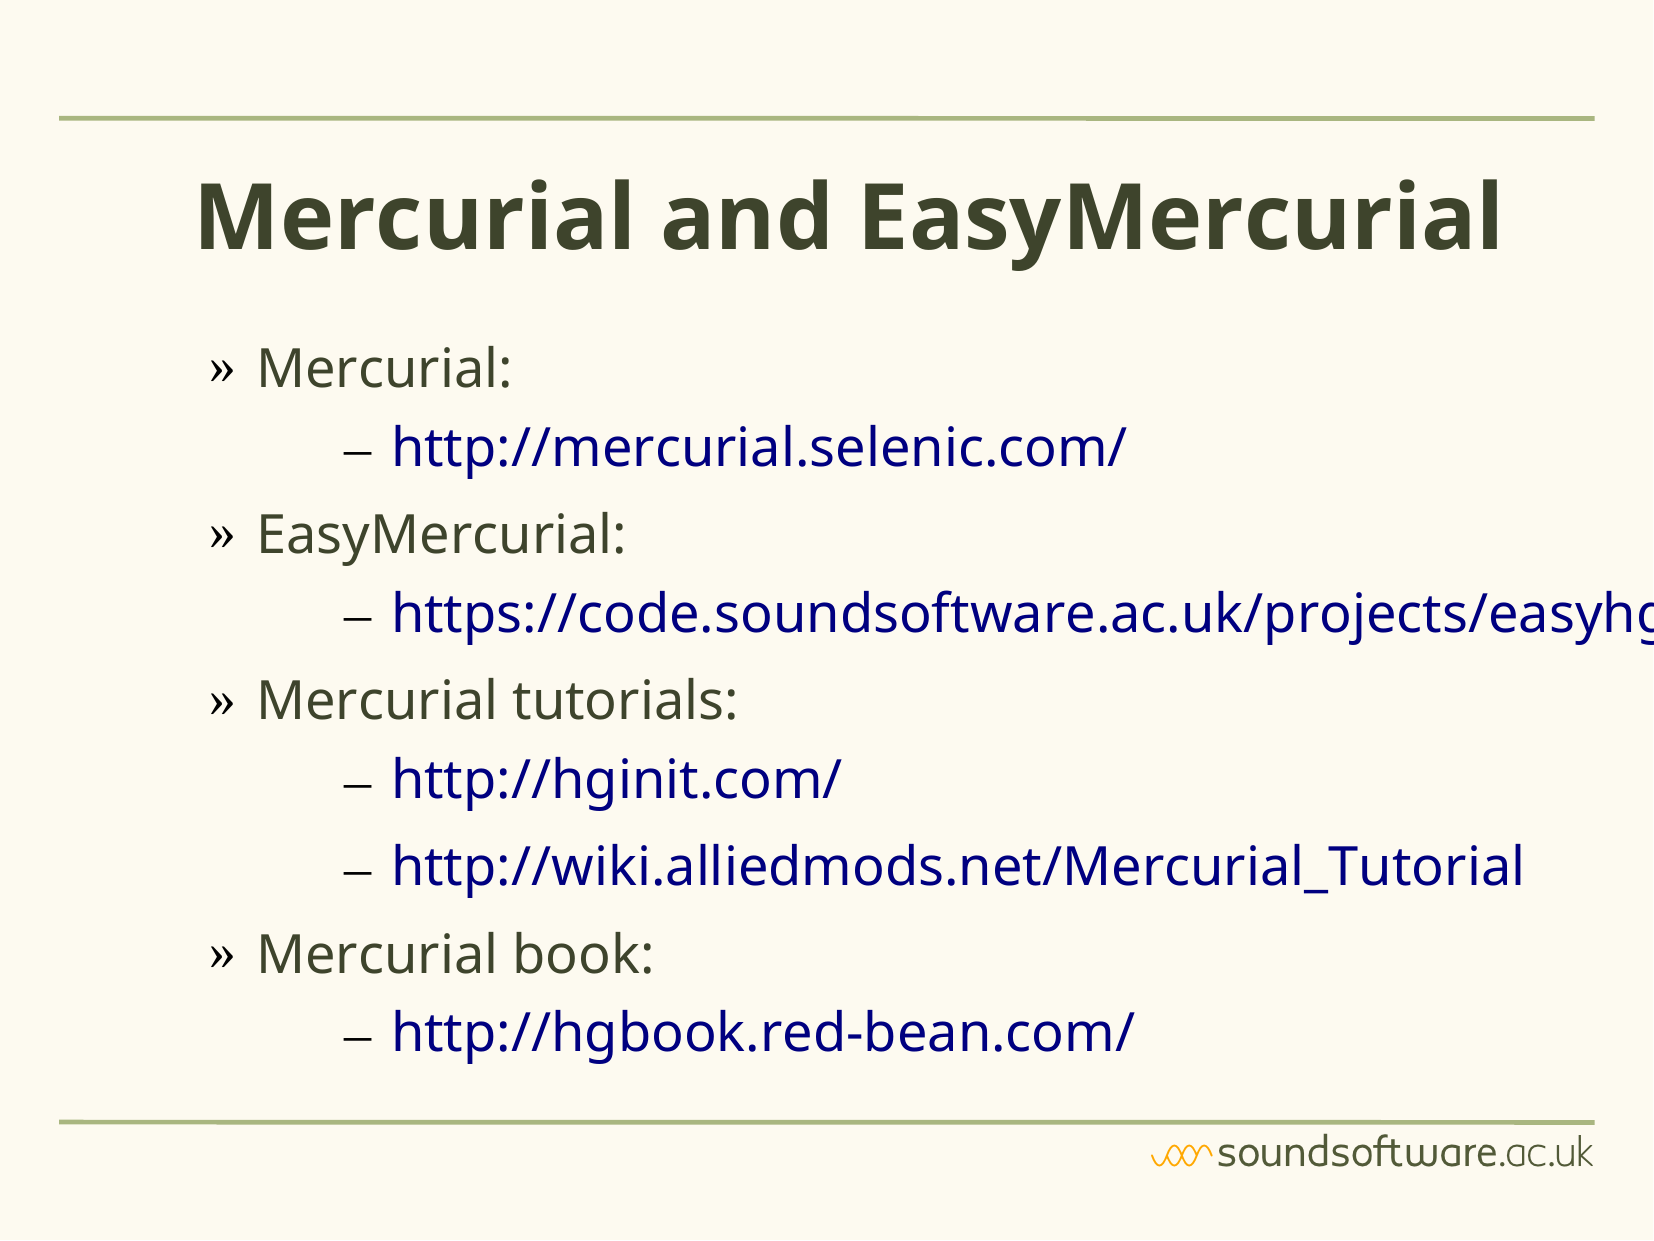

# Mercurial and EasyMercurial
Mercurial:
http://mercurial.selenic.com/
EasyMercurial:
https://code.soundsoftware.ac.uk/projects/easyhg
Mercurial tutorials:
http://hginit.com/
http://wiki.alliedmods.net/Mercurial_Tutorial
Mercurial book:
http://hgbook.red-bean.com/